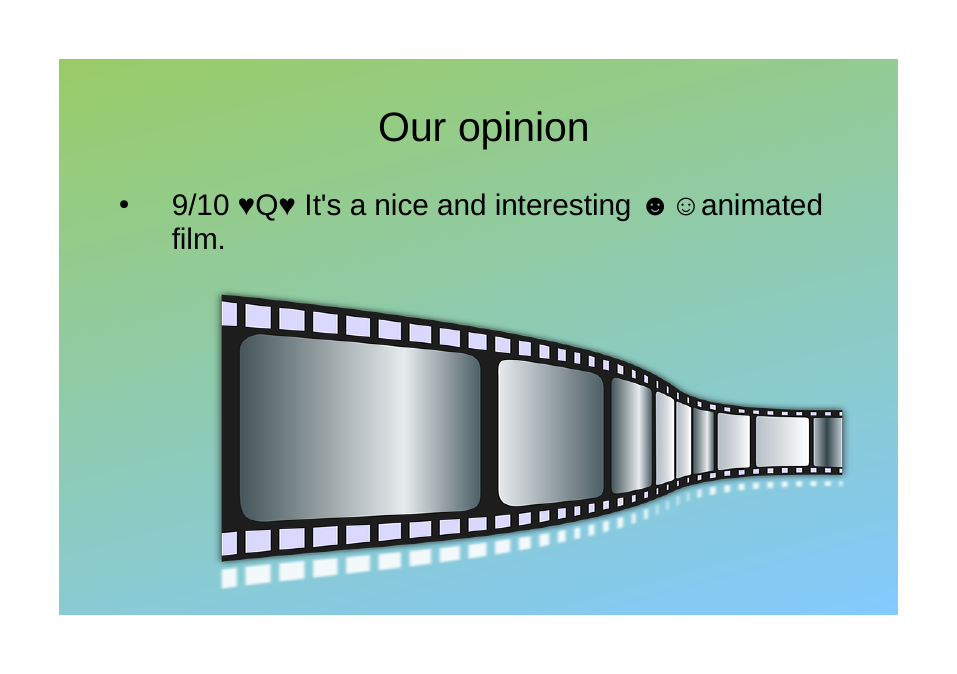

# Our opinion
9/10 ♥Q♥ It's a nice and interesting ☻☺animated film.